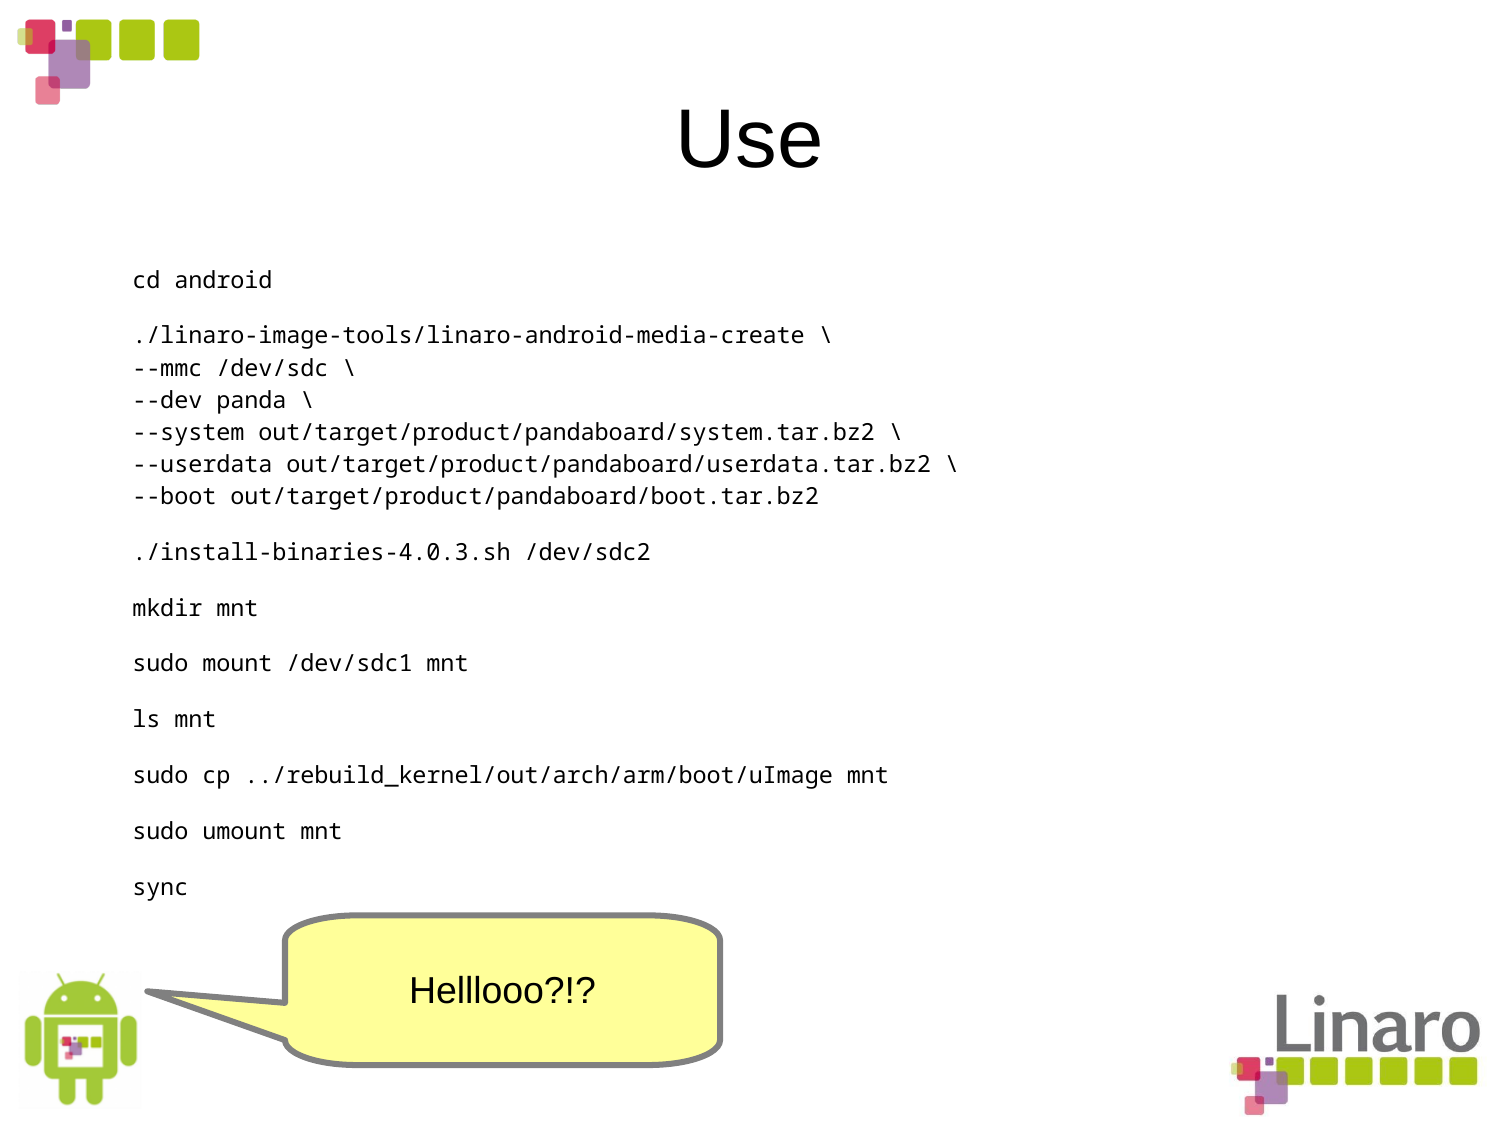

# Use
cd android
./linaro-image-tools/linaro-android-media-create \
--mmc /dev/sdc \
--dev panda \
--system out/target/product/pandaboard/system.tar.bz2 \
--userdata out/target/product/pandaboard/userdata.tar.bz2 \
--boot out/target/product/pandaboard/boot.tar.bz2
./install-binaries-4.0.3.sh /dev/sdc2
mkdir mnt
sudo mount /dev/sdc1 mnt
ls mnt
sudo cp ../rebuild_kernel/out/arch/arm/boot/uImage mnt
sudo umount mnt
sync
Helllooo?!?